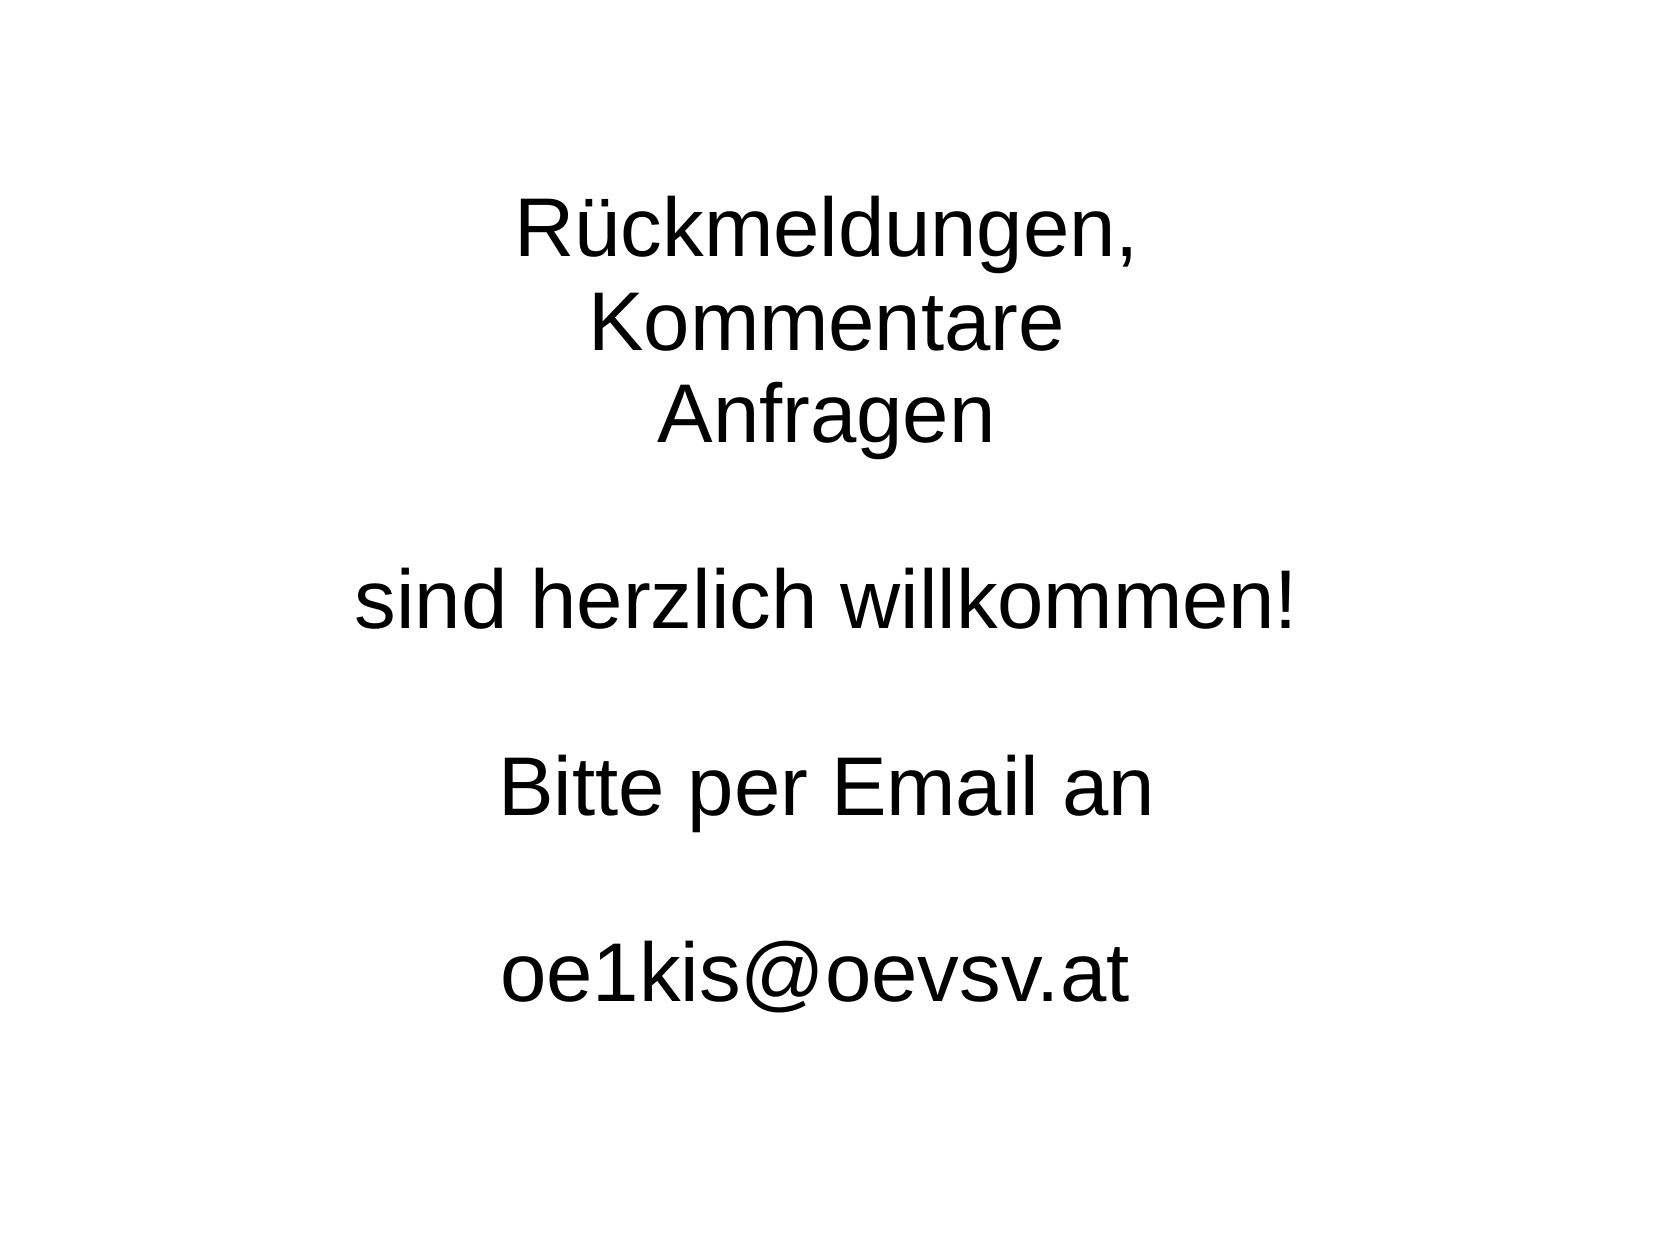

# Rückmeldungen,
Kommentare
Anfragen
sind herzlich willkommen!
Bitte per Email an
oe1kis@oevsv.at